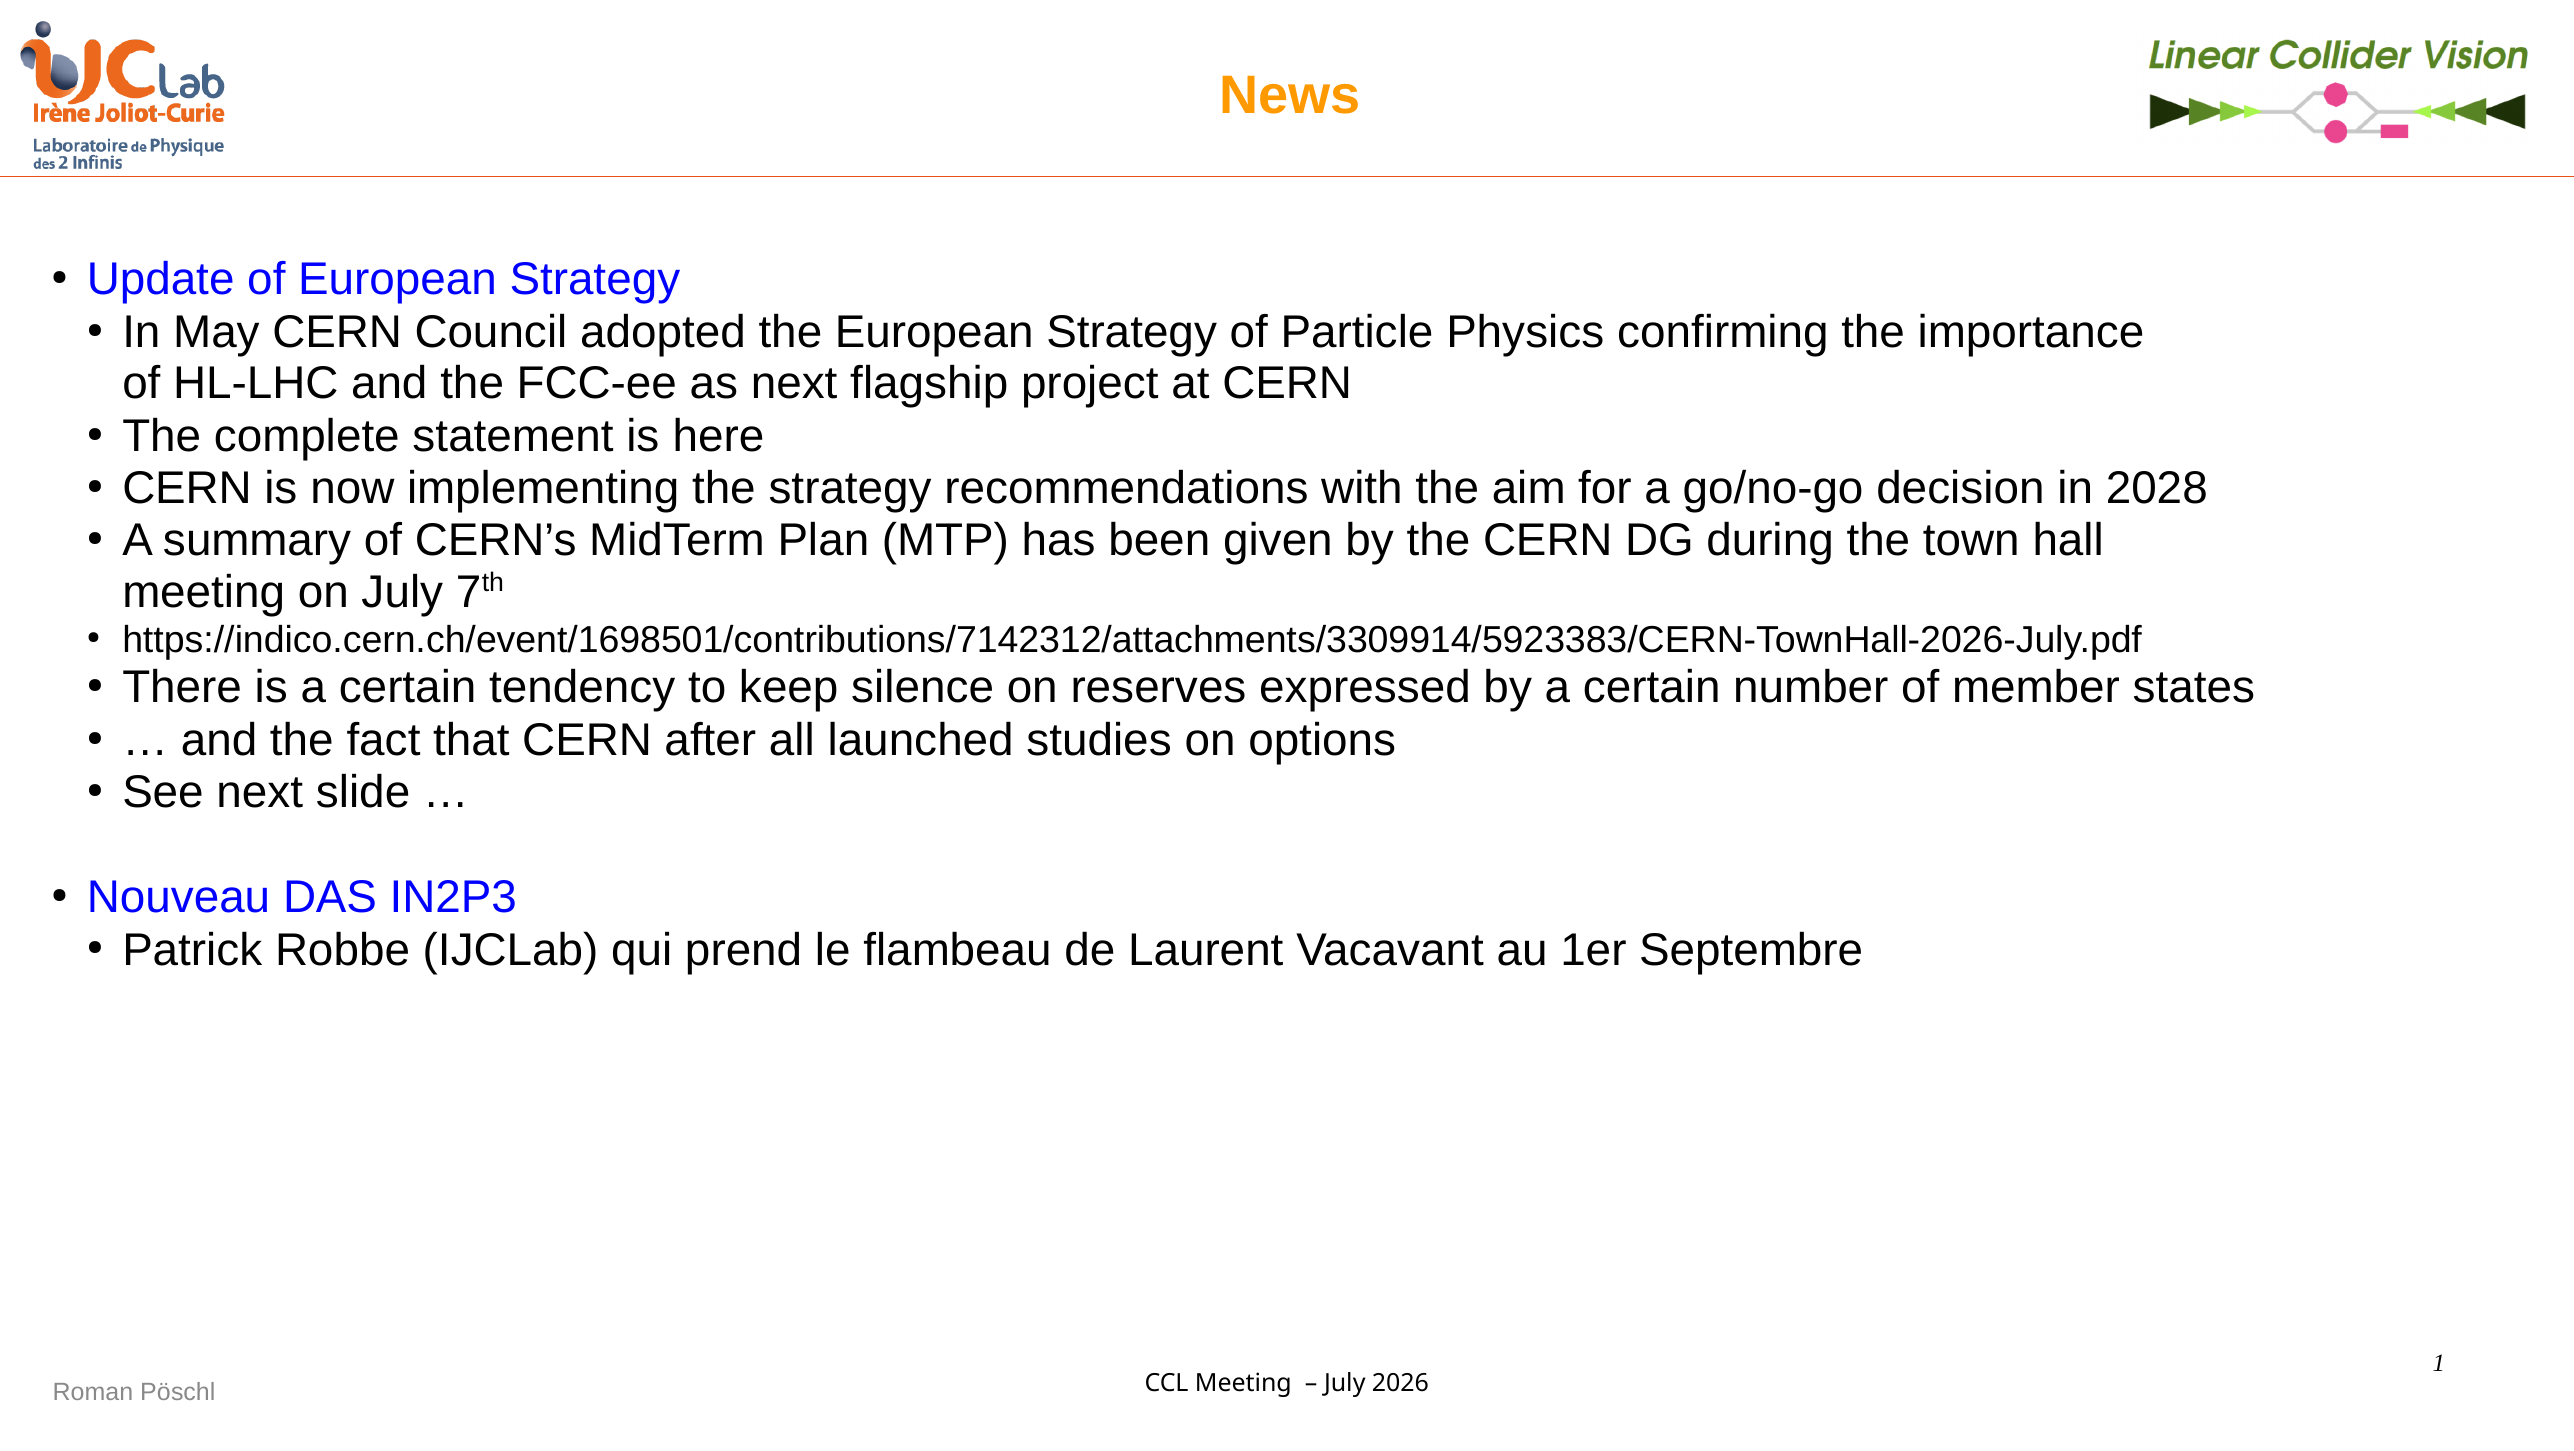

# News
Update of European Strategy
In May CERN Council adopted the European Strategy of Particle Physics confirming the importance
of HL-LHC and the FCC-ee as next flagship project at CERN
The complete statement is here
CERN is now implementing the strategy recommendations with the aim for a go/no-go decision in 2028
A summary of CERN’s MidTerm Plan (MTP) has been given by the CERN DG during the town hall
meeting on July 7th
https://indico.cern.ch/event/1698501/contributions/7142312/attachments/3309914/5923383/CERN-TownHall-2026-July.pdf
There is a certain tendency to keep silence on reserves expressed by a certain number of member states
… and the fact that CERN after all launched studies on options
See next slide …
Nouveau DAS IN2P3
Patrick Robbe (IJCLab) qui prend le flambeau de Laurent Vacavant au 1er Septembre
1